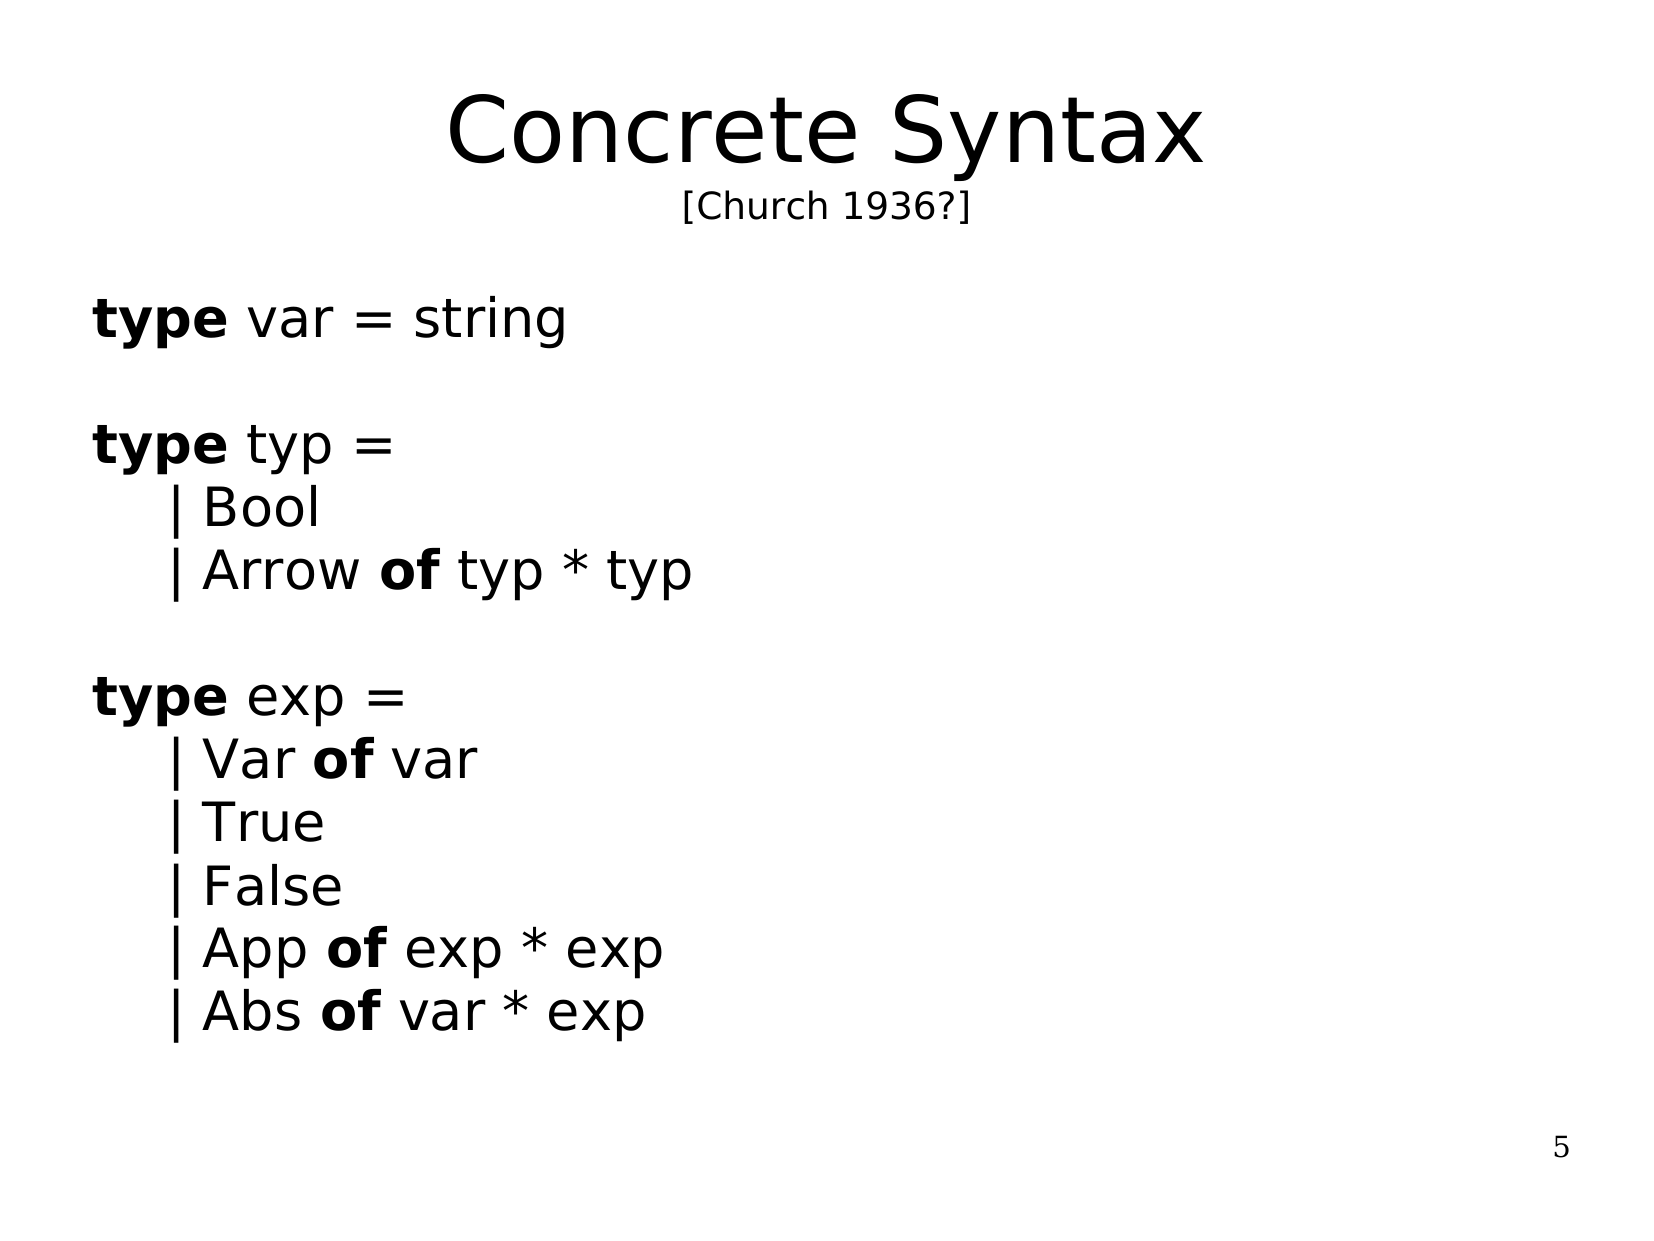

# Concrete Syntax [Church 1936?]
type var = string
type typ =
	| Bool
	| Arrow of typ * typ
type exp =
	| Var of var
	| True
	| False
	| App of exp * exp
	| Abs of var * exp
5